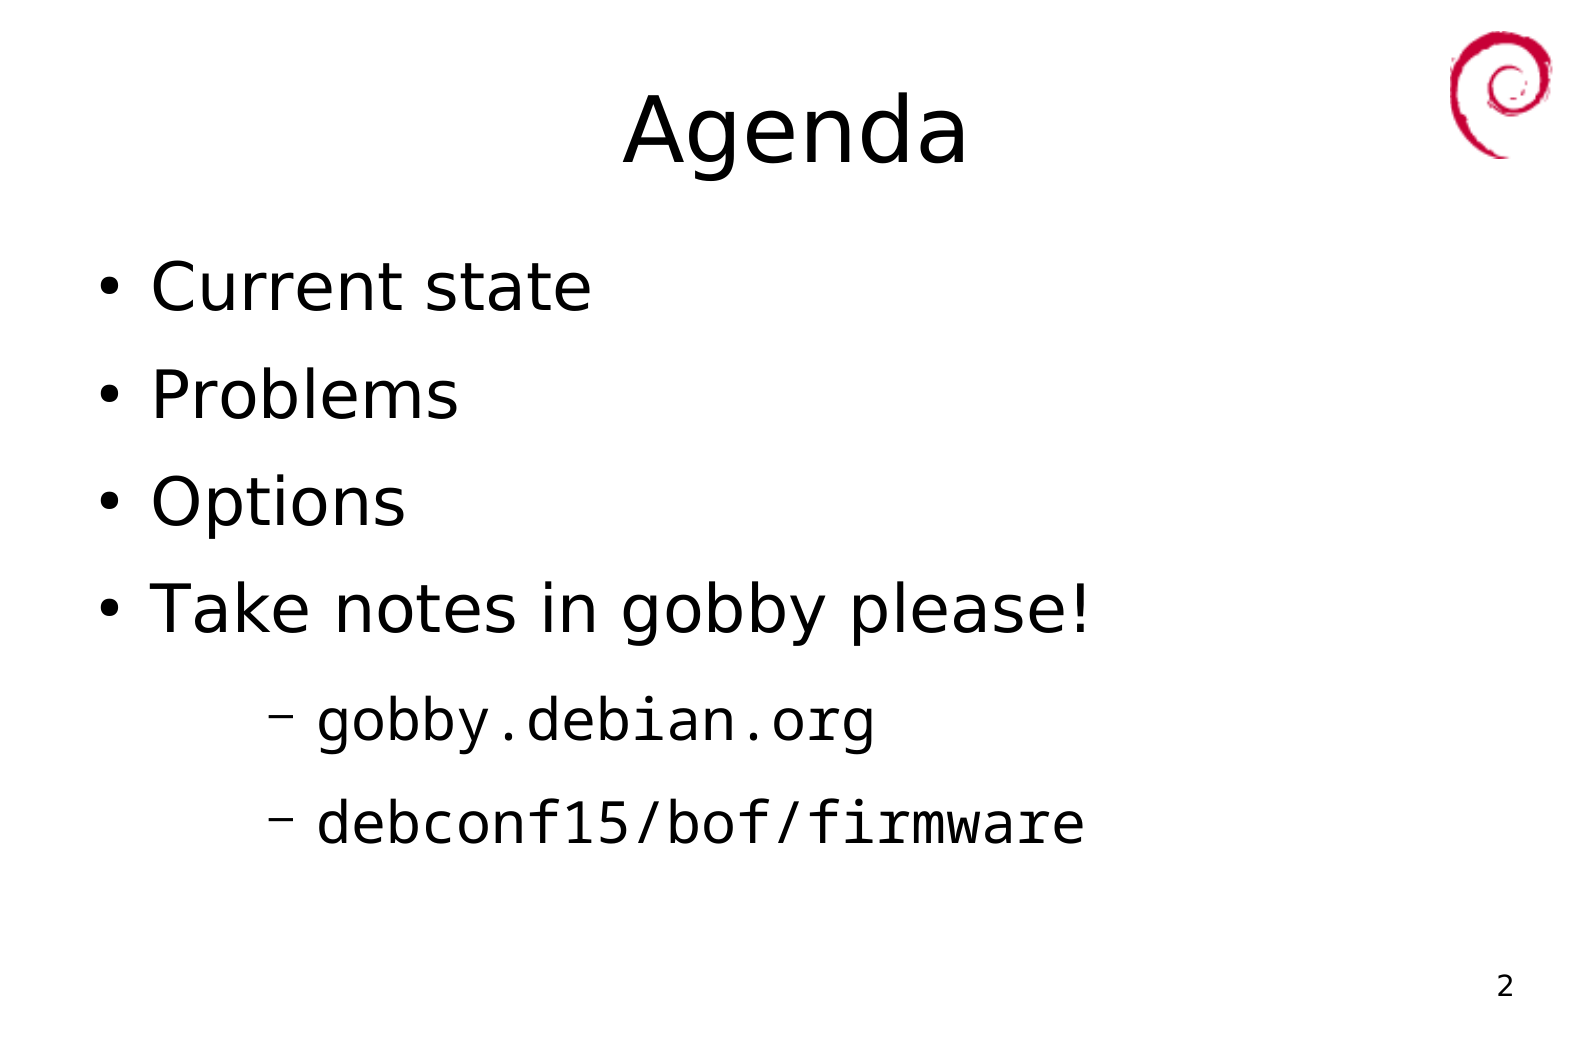

# Agenda
Current state
Problems
Options
Take notes in gobby please!
gobby.debian.org
debconf15/bof/firmware
2